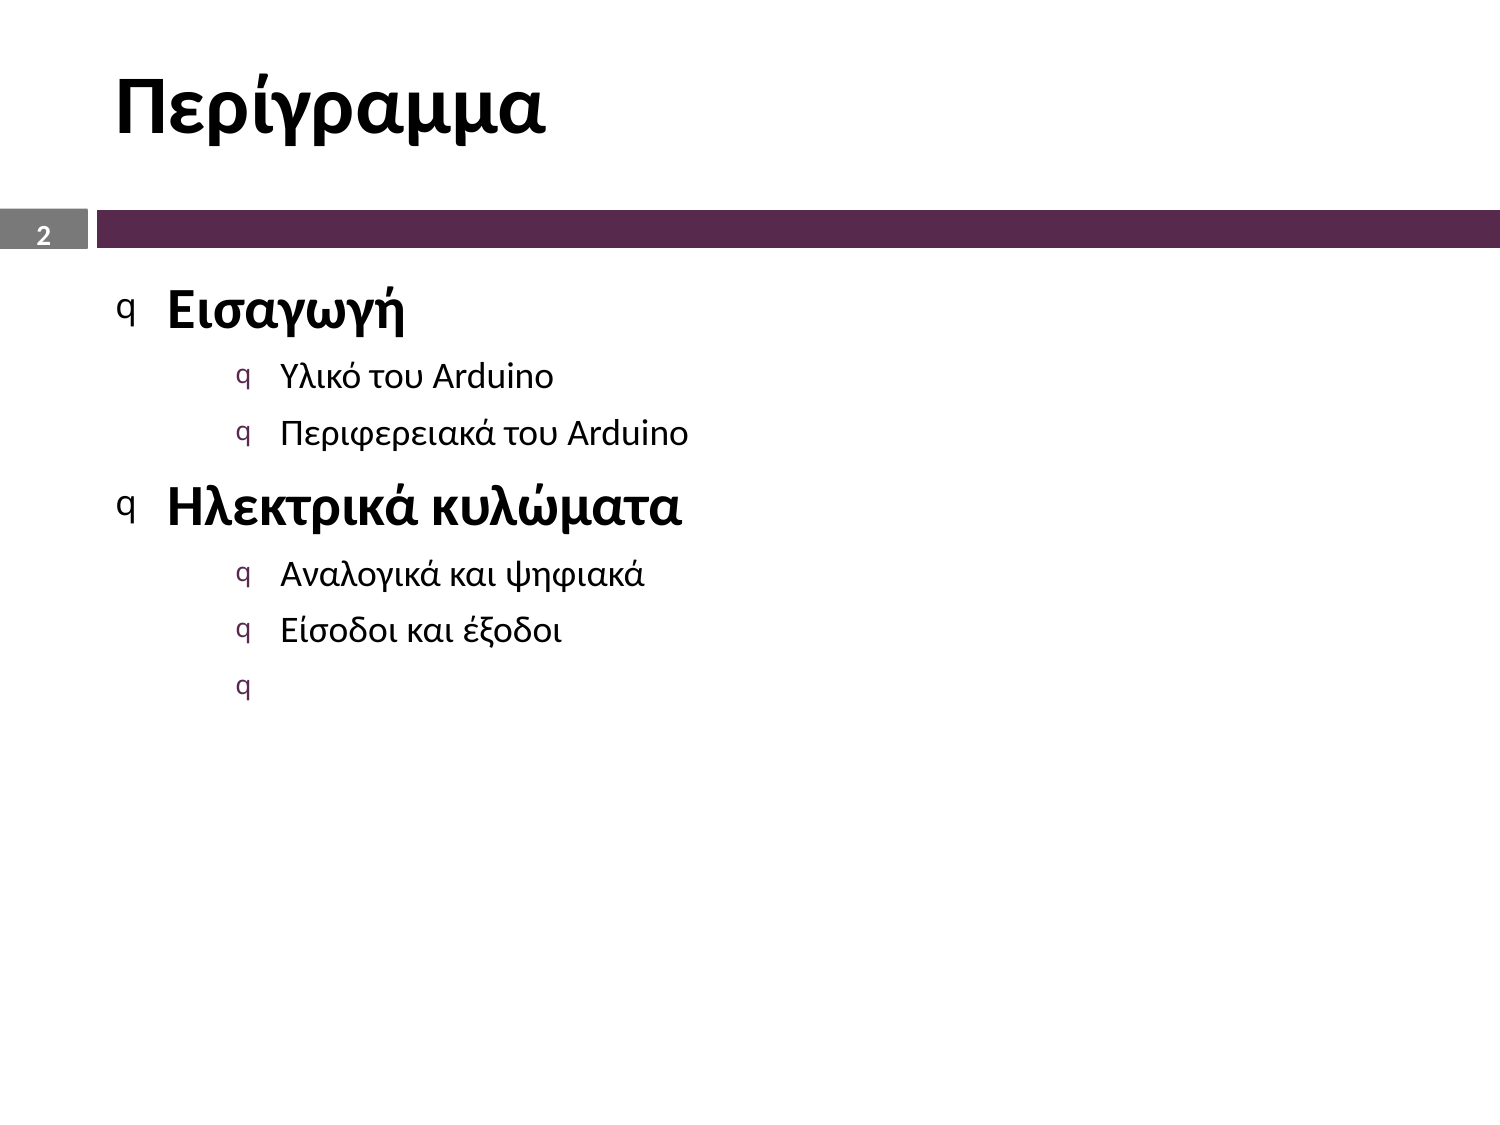

# Περίγραμμα
2
Εισαγωγή
Υλικό του Arduino
Περιφερειακά του Arduino
Ηλεκτρικά κυλώματα
Aναλογικά και ψηφιακά
Είσοδοι και έξοδοι